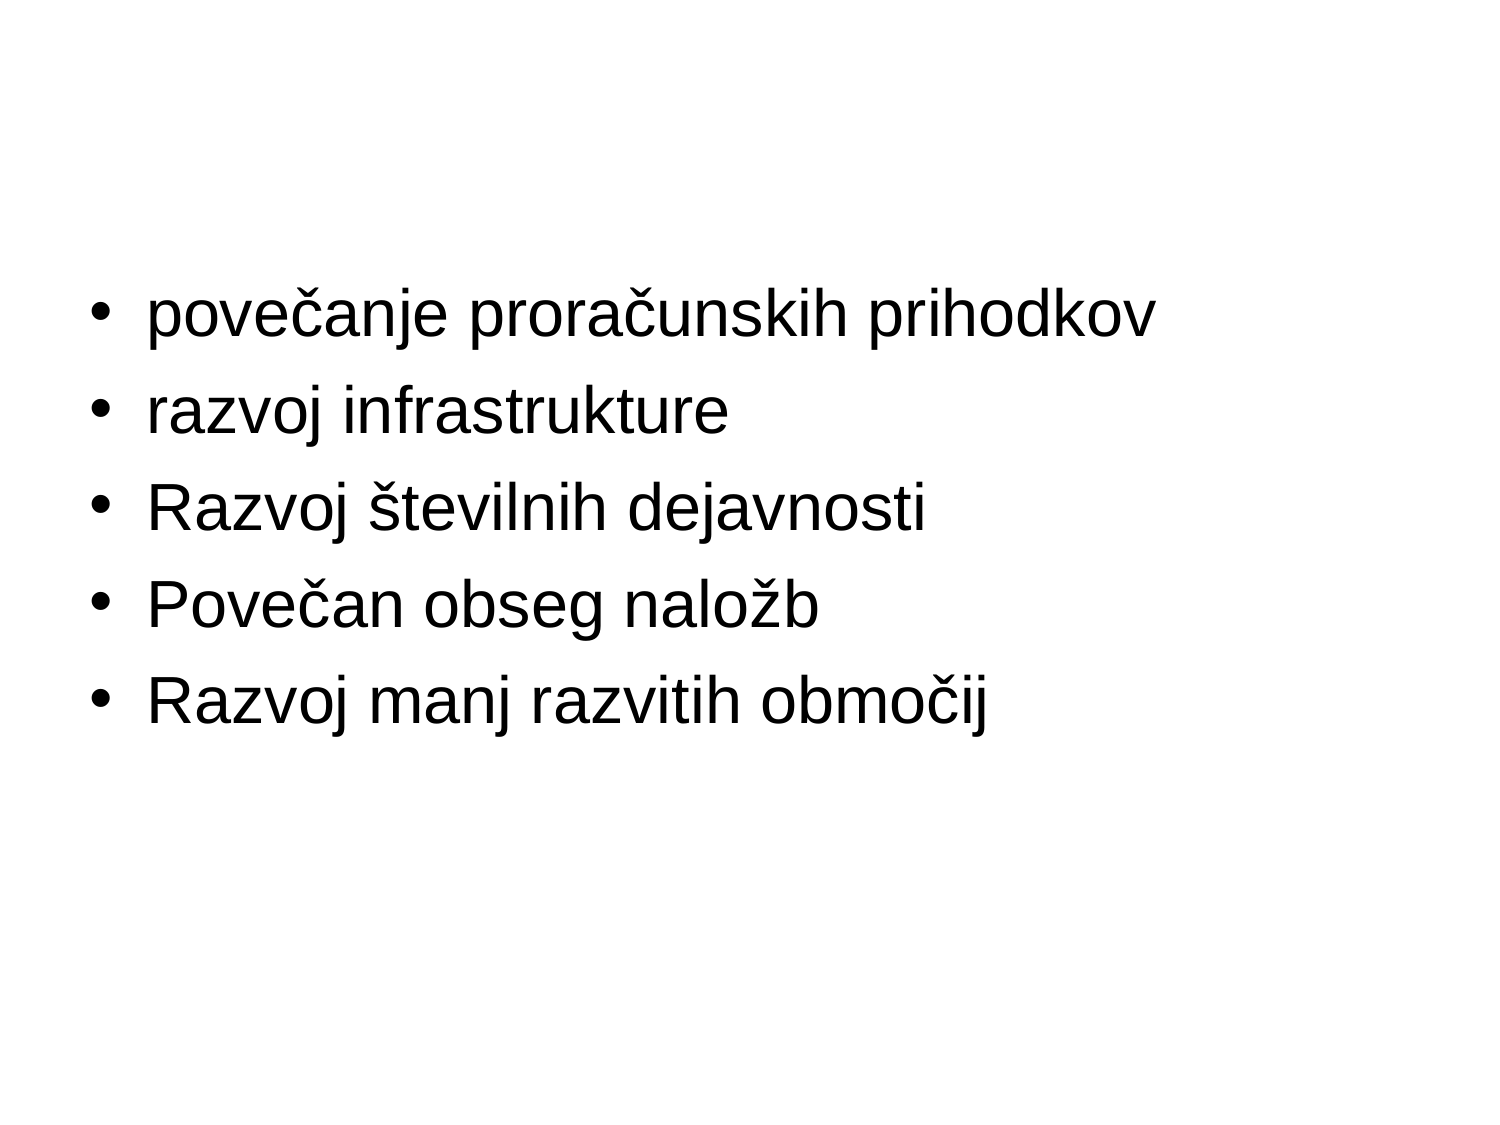

# povečanje proračunskih prihodkov
razvoj infrastrukture
Razvoj številnih dejavnosti
Povečan obseg naložb
Razvoj manj razvitih območij